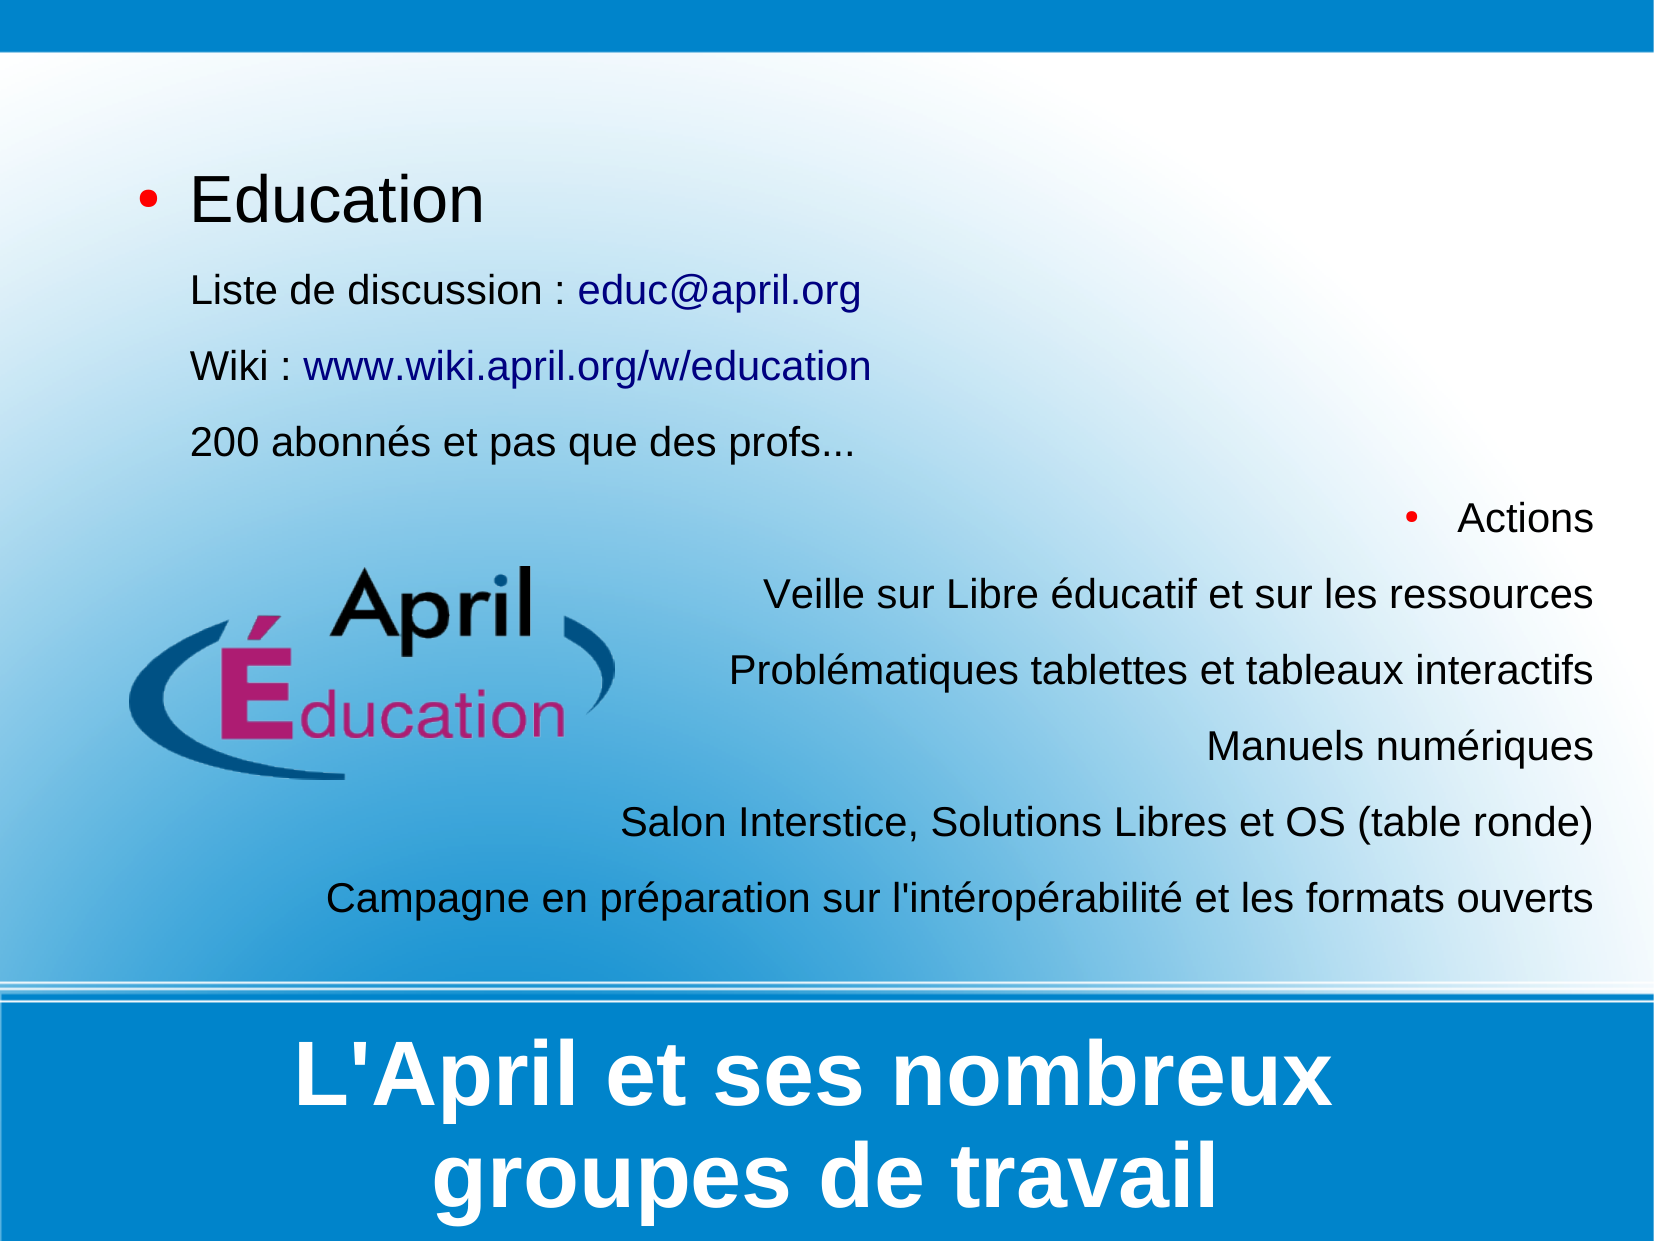

Education
Liste de discussion : educ@april.org
Wiki : www.wiki.april.org/w/education
200 abonnés et pas que des profs...
Actions
Veille sur Libre éducatif et sur les ressources
Problématiques tablettes et tableaux interactifs
Manuels numériques
Salon Interstice, Solutions Libres et OS (table ronde)
Campagne en préparation sur l'intéropérabilité et les formats ouverts
# L'April et ses nombreux groupes de travail